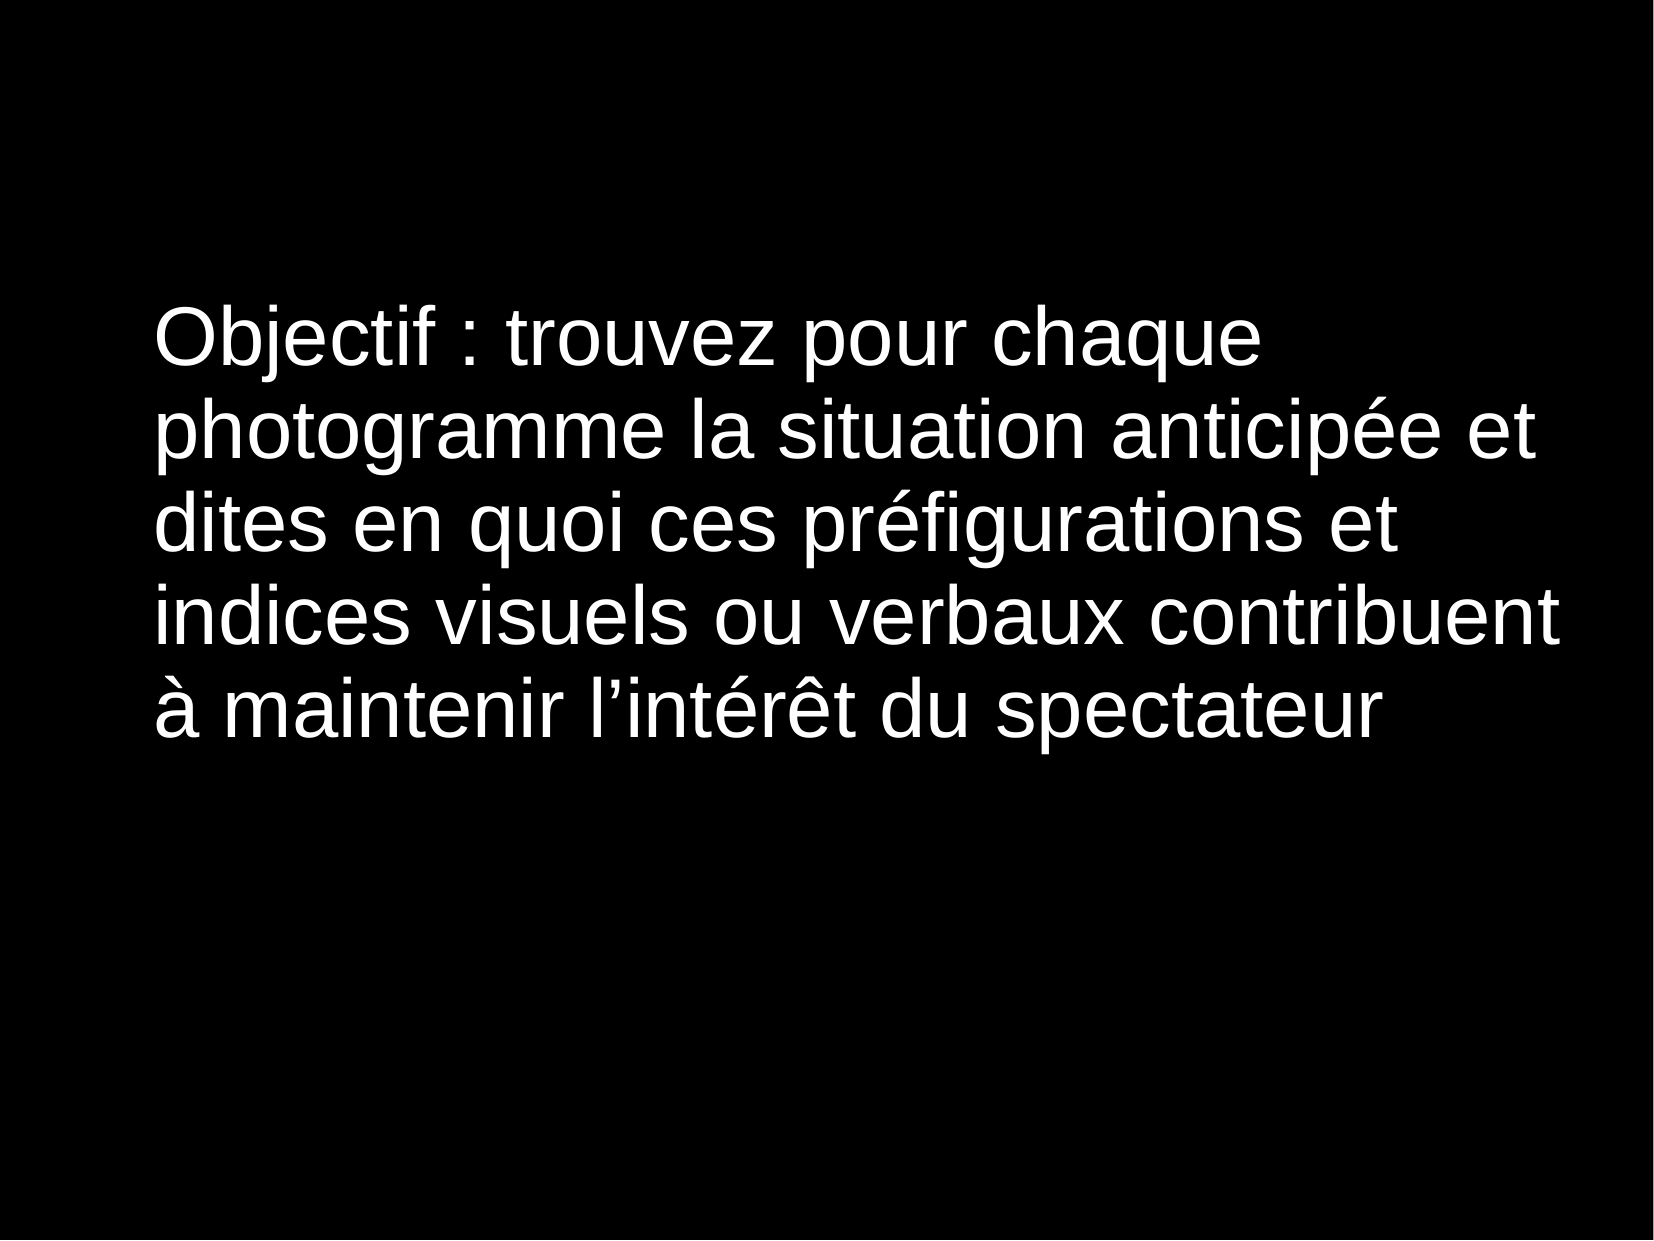

#
Objectif : trouvez pour chaque photogramme la situation anticipée et dites en quoi ces préfigurations et indices visuels ou verbaux contribuent à maintenir l’intérêt du spectateur